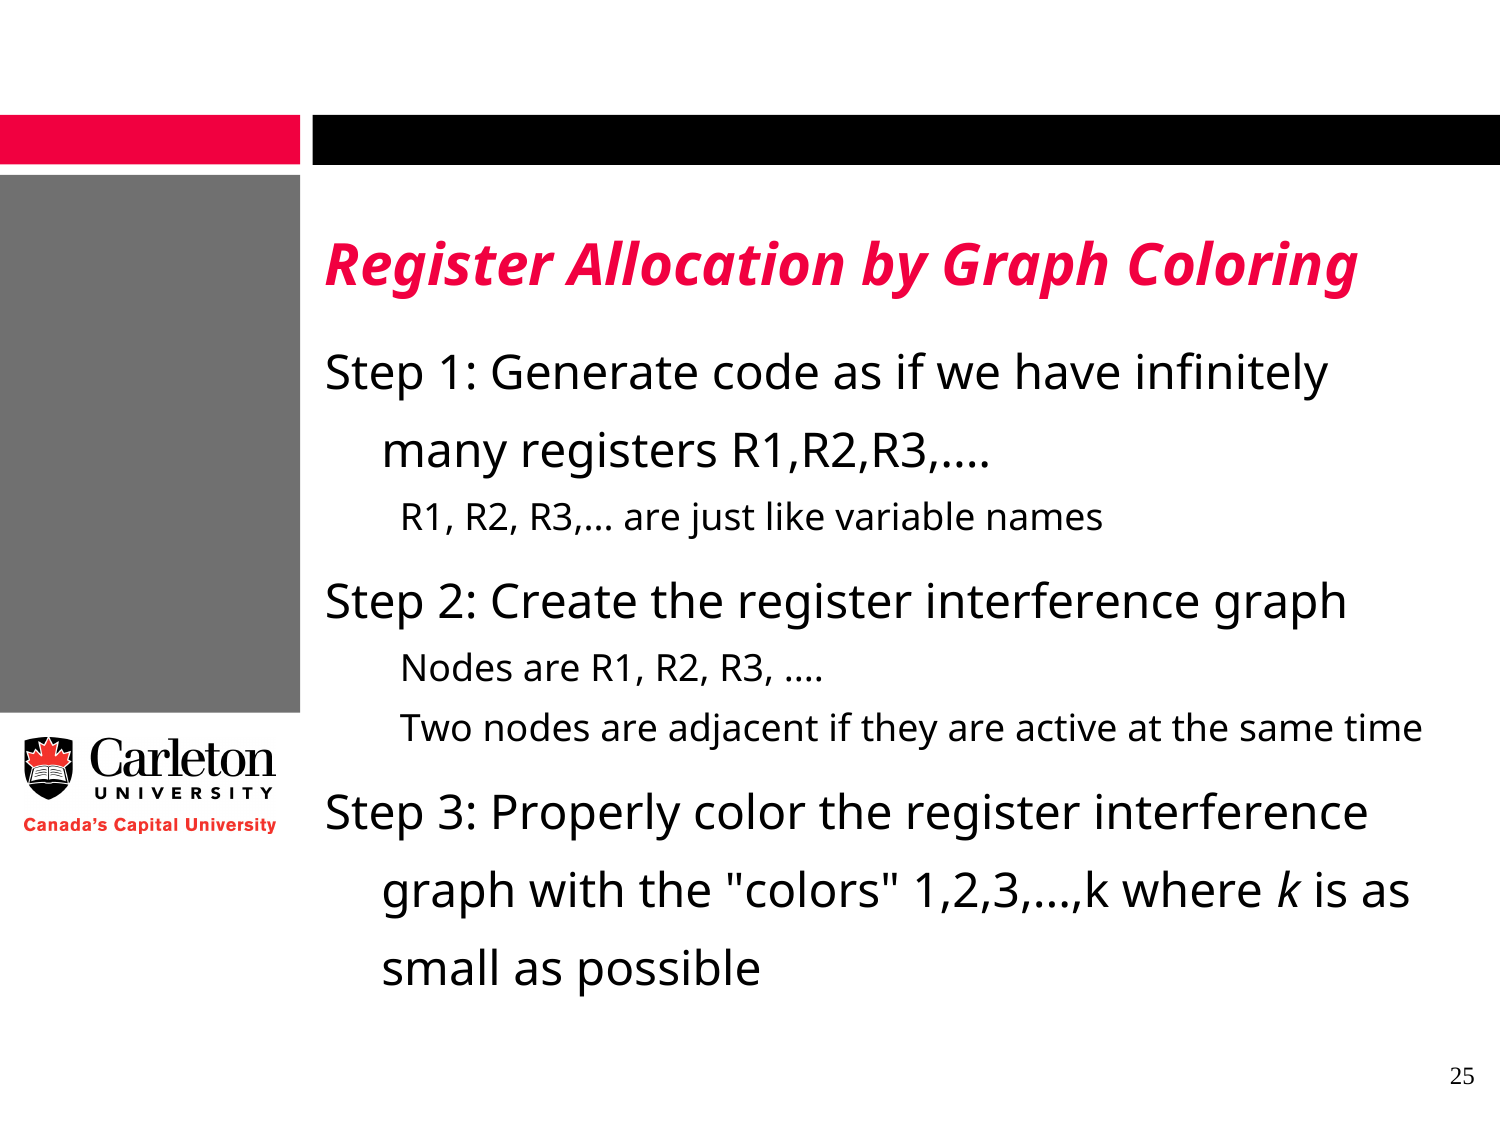

# Register Allocation by Graph Coloring
Step 1: Generate code as if we have infinitely many registers R1,R2,R3,....
R1, R2, R3,... are just like variable names
Step 2: Create the register interference graph
Nodes are R1, R2, R3, ....
Two nodes are adjacent if they are active at the same time
Step 3: Properly color the register interference graph with the "colors" 1,2,3,...,k where k is as small as possible
25